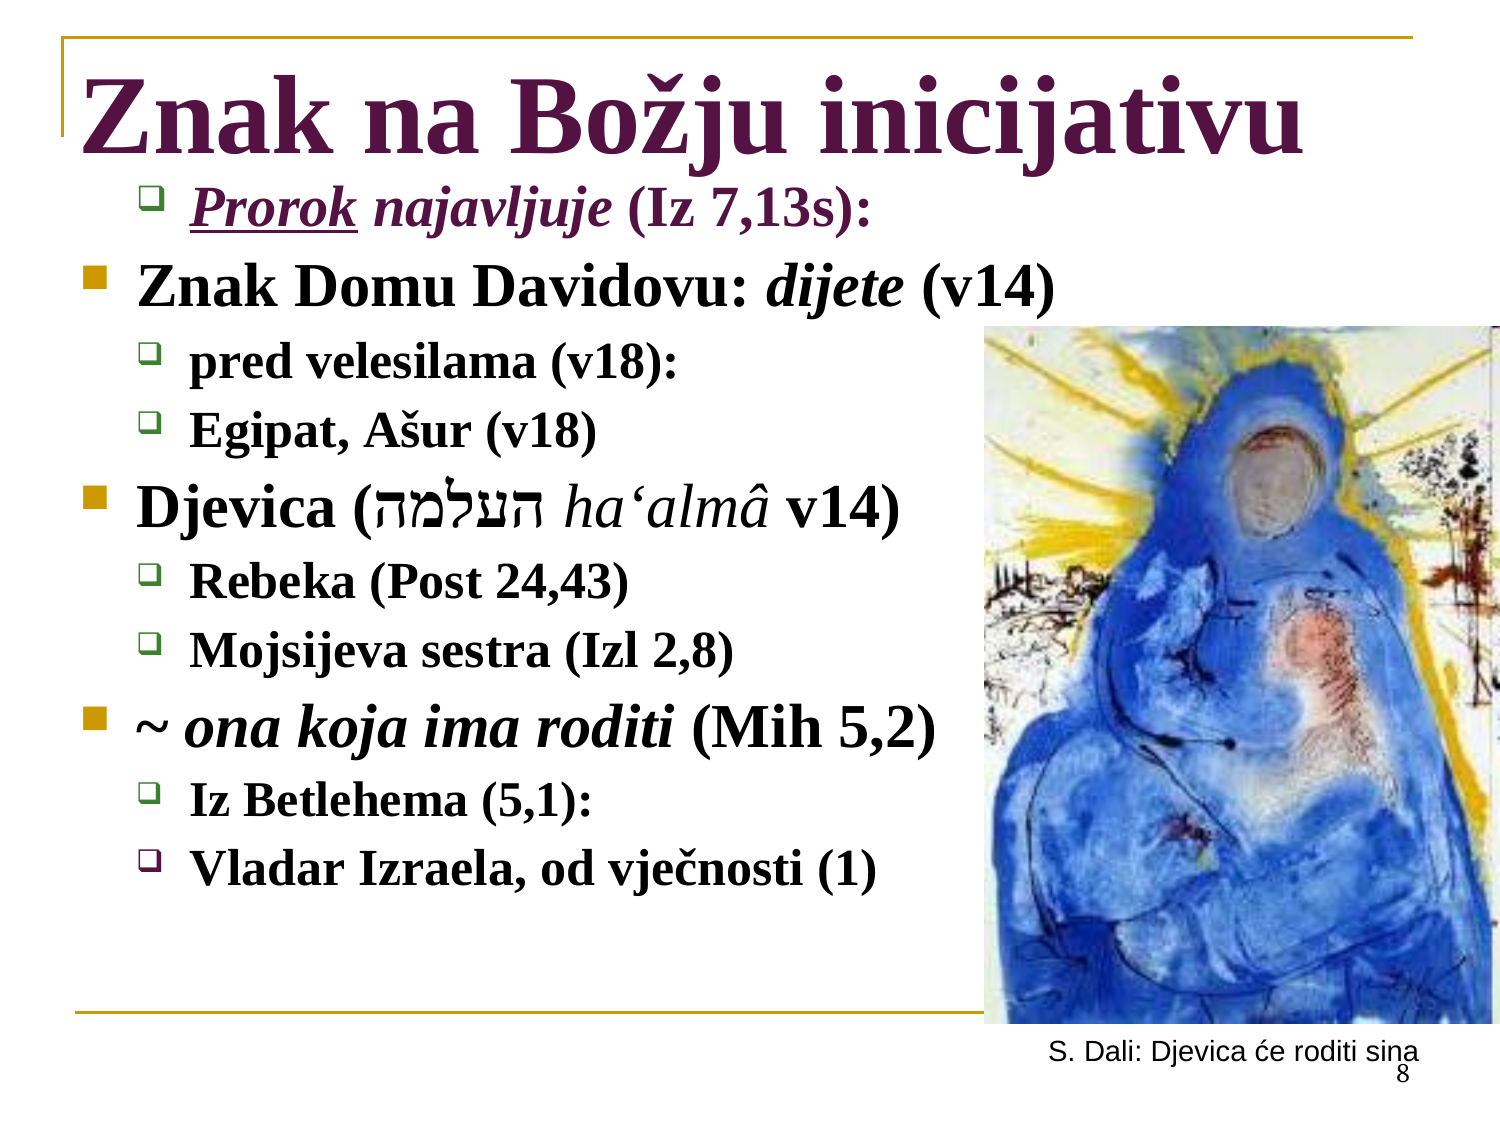

# Znak na Božju inicijativu
Prorok najavljuje (Iz 7,13s):
Znak Domu Davidovu: dijete (v14)
pred velesilama (v18):
Egipat, Ašur (v18)
Djevica (העלמה ha‘almâ v14)
Rebeka (Post 24,43)
Mojsijeva sestra (Izl 2,8)
~ ona koja ima roditi (Mih 5,2)
Iz Betlehema (5,1):
Vladar Izraela, od vječnosti (1)
S. Dali: Djevica će roditi sina